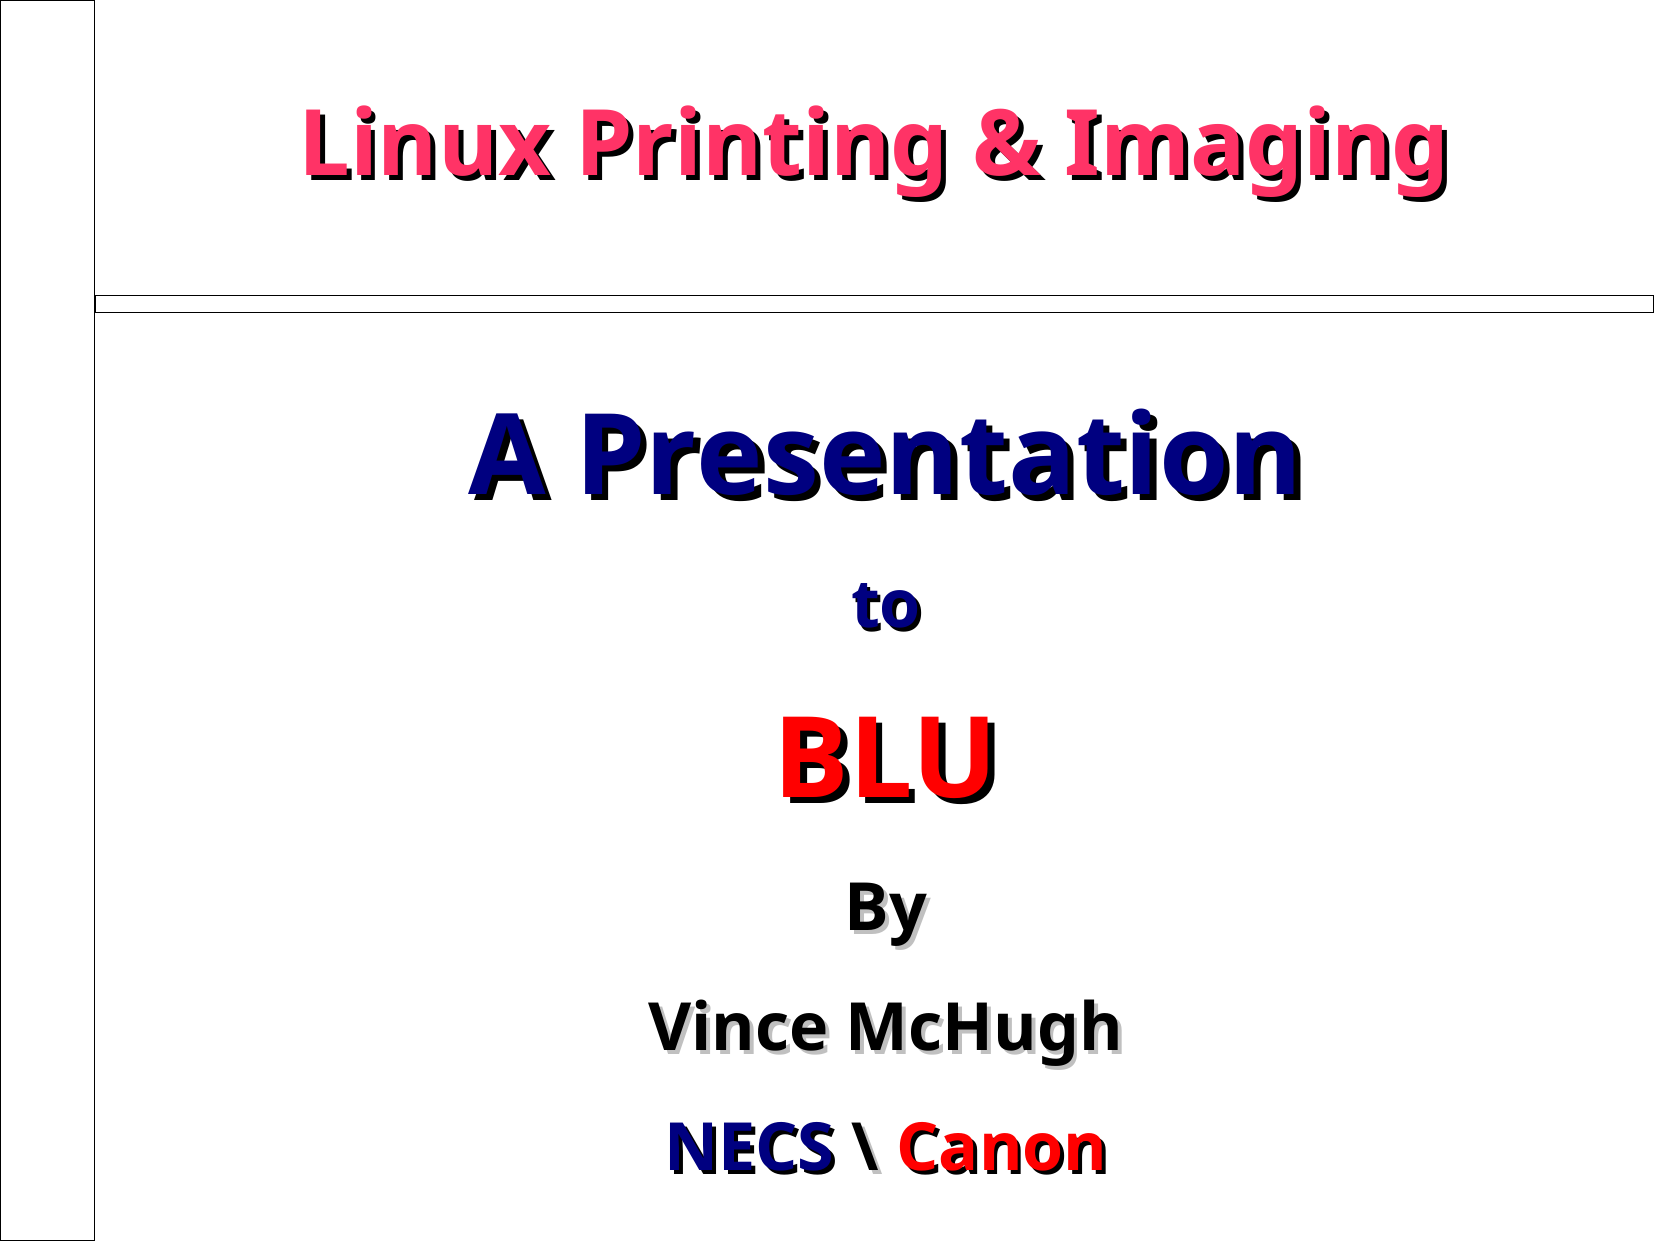

Linux Printing & Imaging
A Presentation
to
BLU
By
Vince McHugh
NECS \ Canon